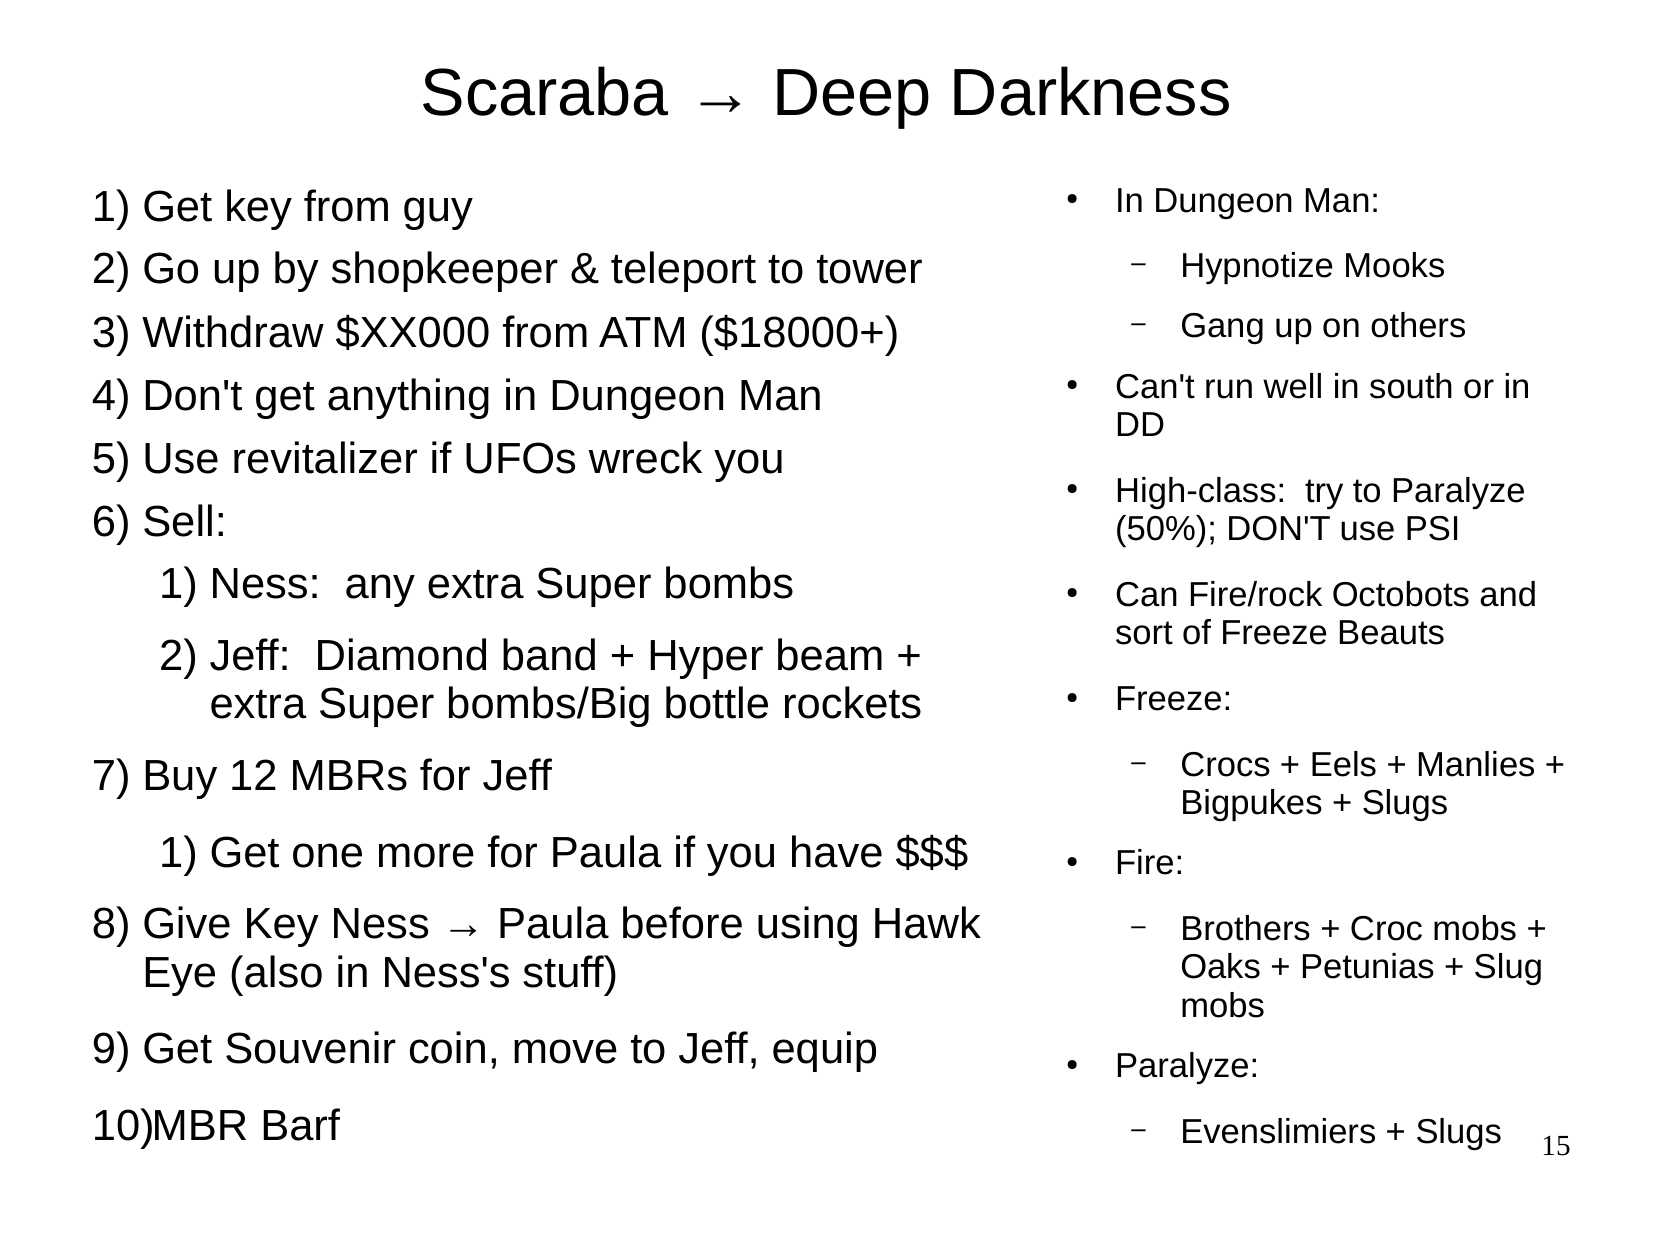

# Scaraba → Deep Darkness
In Dungeon Man:
Hypnotize Mooks
Gang up on others
Can't run well in south or in DD
High-class: try to Paralyze (50%); DON'T use PSI
Can Fire/rock Octobots and sort of Freeze Beauts
Freeze:
Crocs + Eels + Manlies + Bigpukes + Slugs
Fire:
Brothers + Croc mobs + Oaks + Petunias + Slug mobs
Paralyze:
Evenslimiers + Slugs
Get key from guy
Go up by shopkeeper & teleport to tower
Withdraw $XX000 from ATM ($18000+)
Don't get anything in Dungeon Man
Use revitalizer if UFOs wreck you
Sell:
Ness: any extra Super bombs
Jeff: Diamond band + Hyper beam + extra Super bombs/Big bottle rockets
Buy 12 MBRs for Jeff
Get one more for Paula if you have $$$
Give Key Ness → Paula before using Hawk Eye (also in Ness's stuff)
Get Souvenir coin, move to Jeff, equip
MBR Barf
15